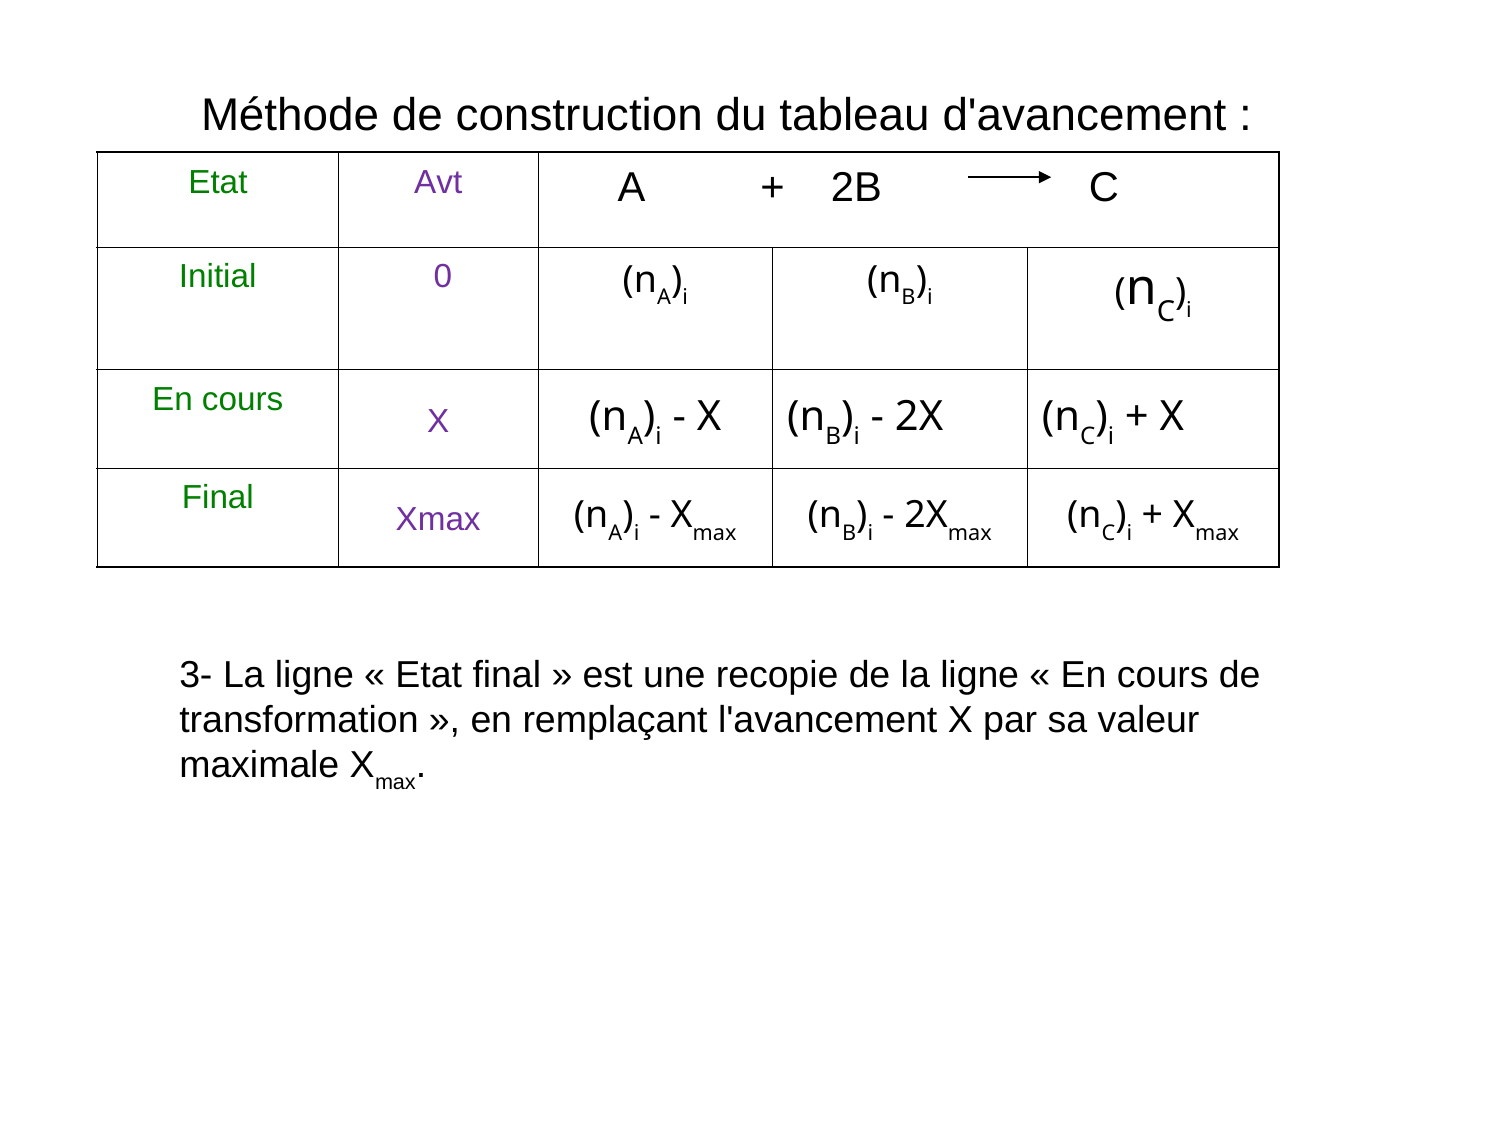

Méthode de construction du tableau d'avancement :
| Etat | Avt | A + 2B C | | |
| --- | --- | --- | --- | --- |
| Initial | 0 | (nA)i | (nB)i | (nC)i |
| En cours | X | (nA)i - X | (nB)i - 2X | (nC)i + X |
| Final | Xmax | (nA)i - Xmax | (nB)i - 2Xmax | (nC)i + Xmax |
3- La ligne « Etat final » est une recopie de la ligne « En cours de transformation », en remplaçant l'avancement X par sa valeur maximale Xmax.